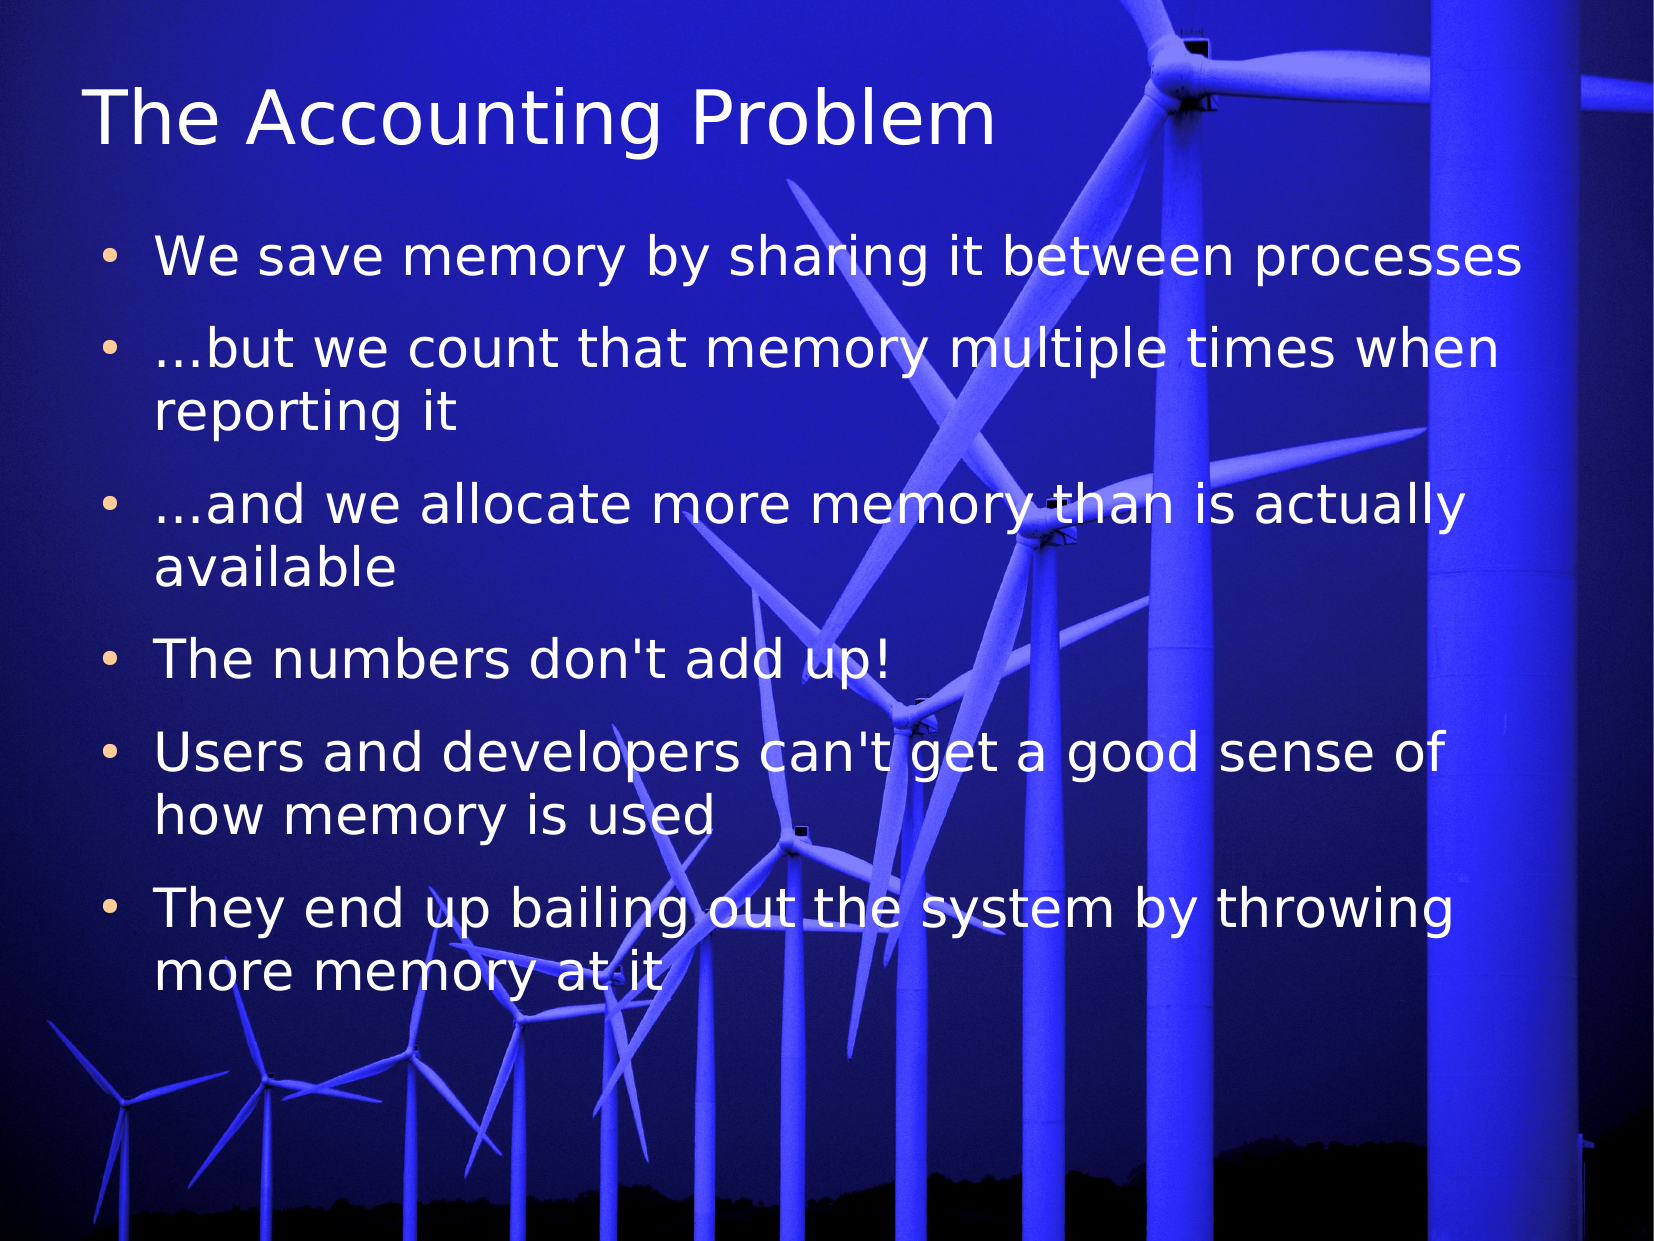

# The Accounting Problem
We save memory by sharing it between processes
...but we count that memory multiple times when reporting it
...and we allocate more memory than is actually available
The numbers don't add up!
Users and developers can't get a good sense of how memory is used
They end up bailing out the system by throwing more memory at it